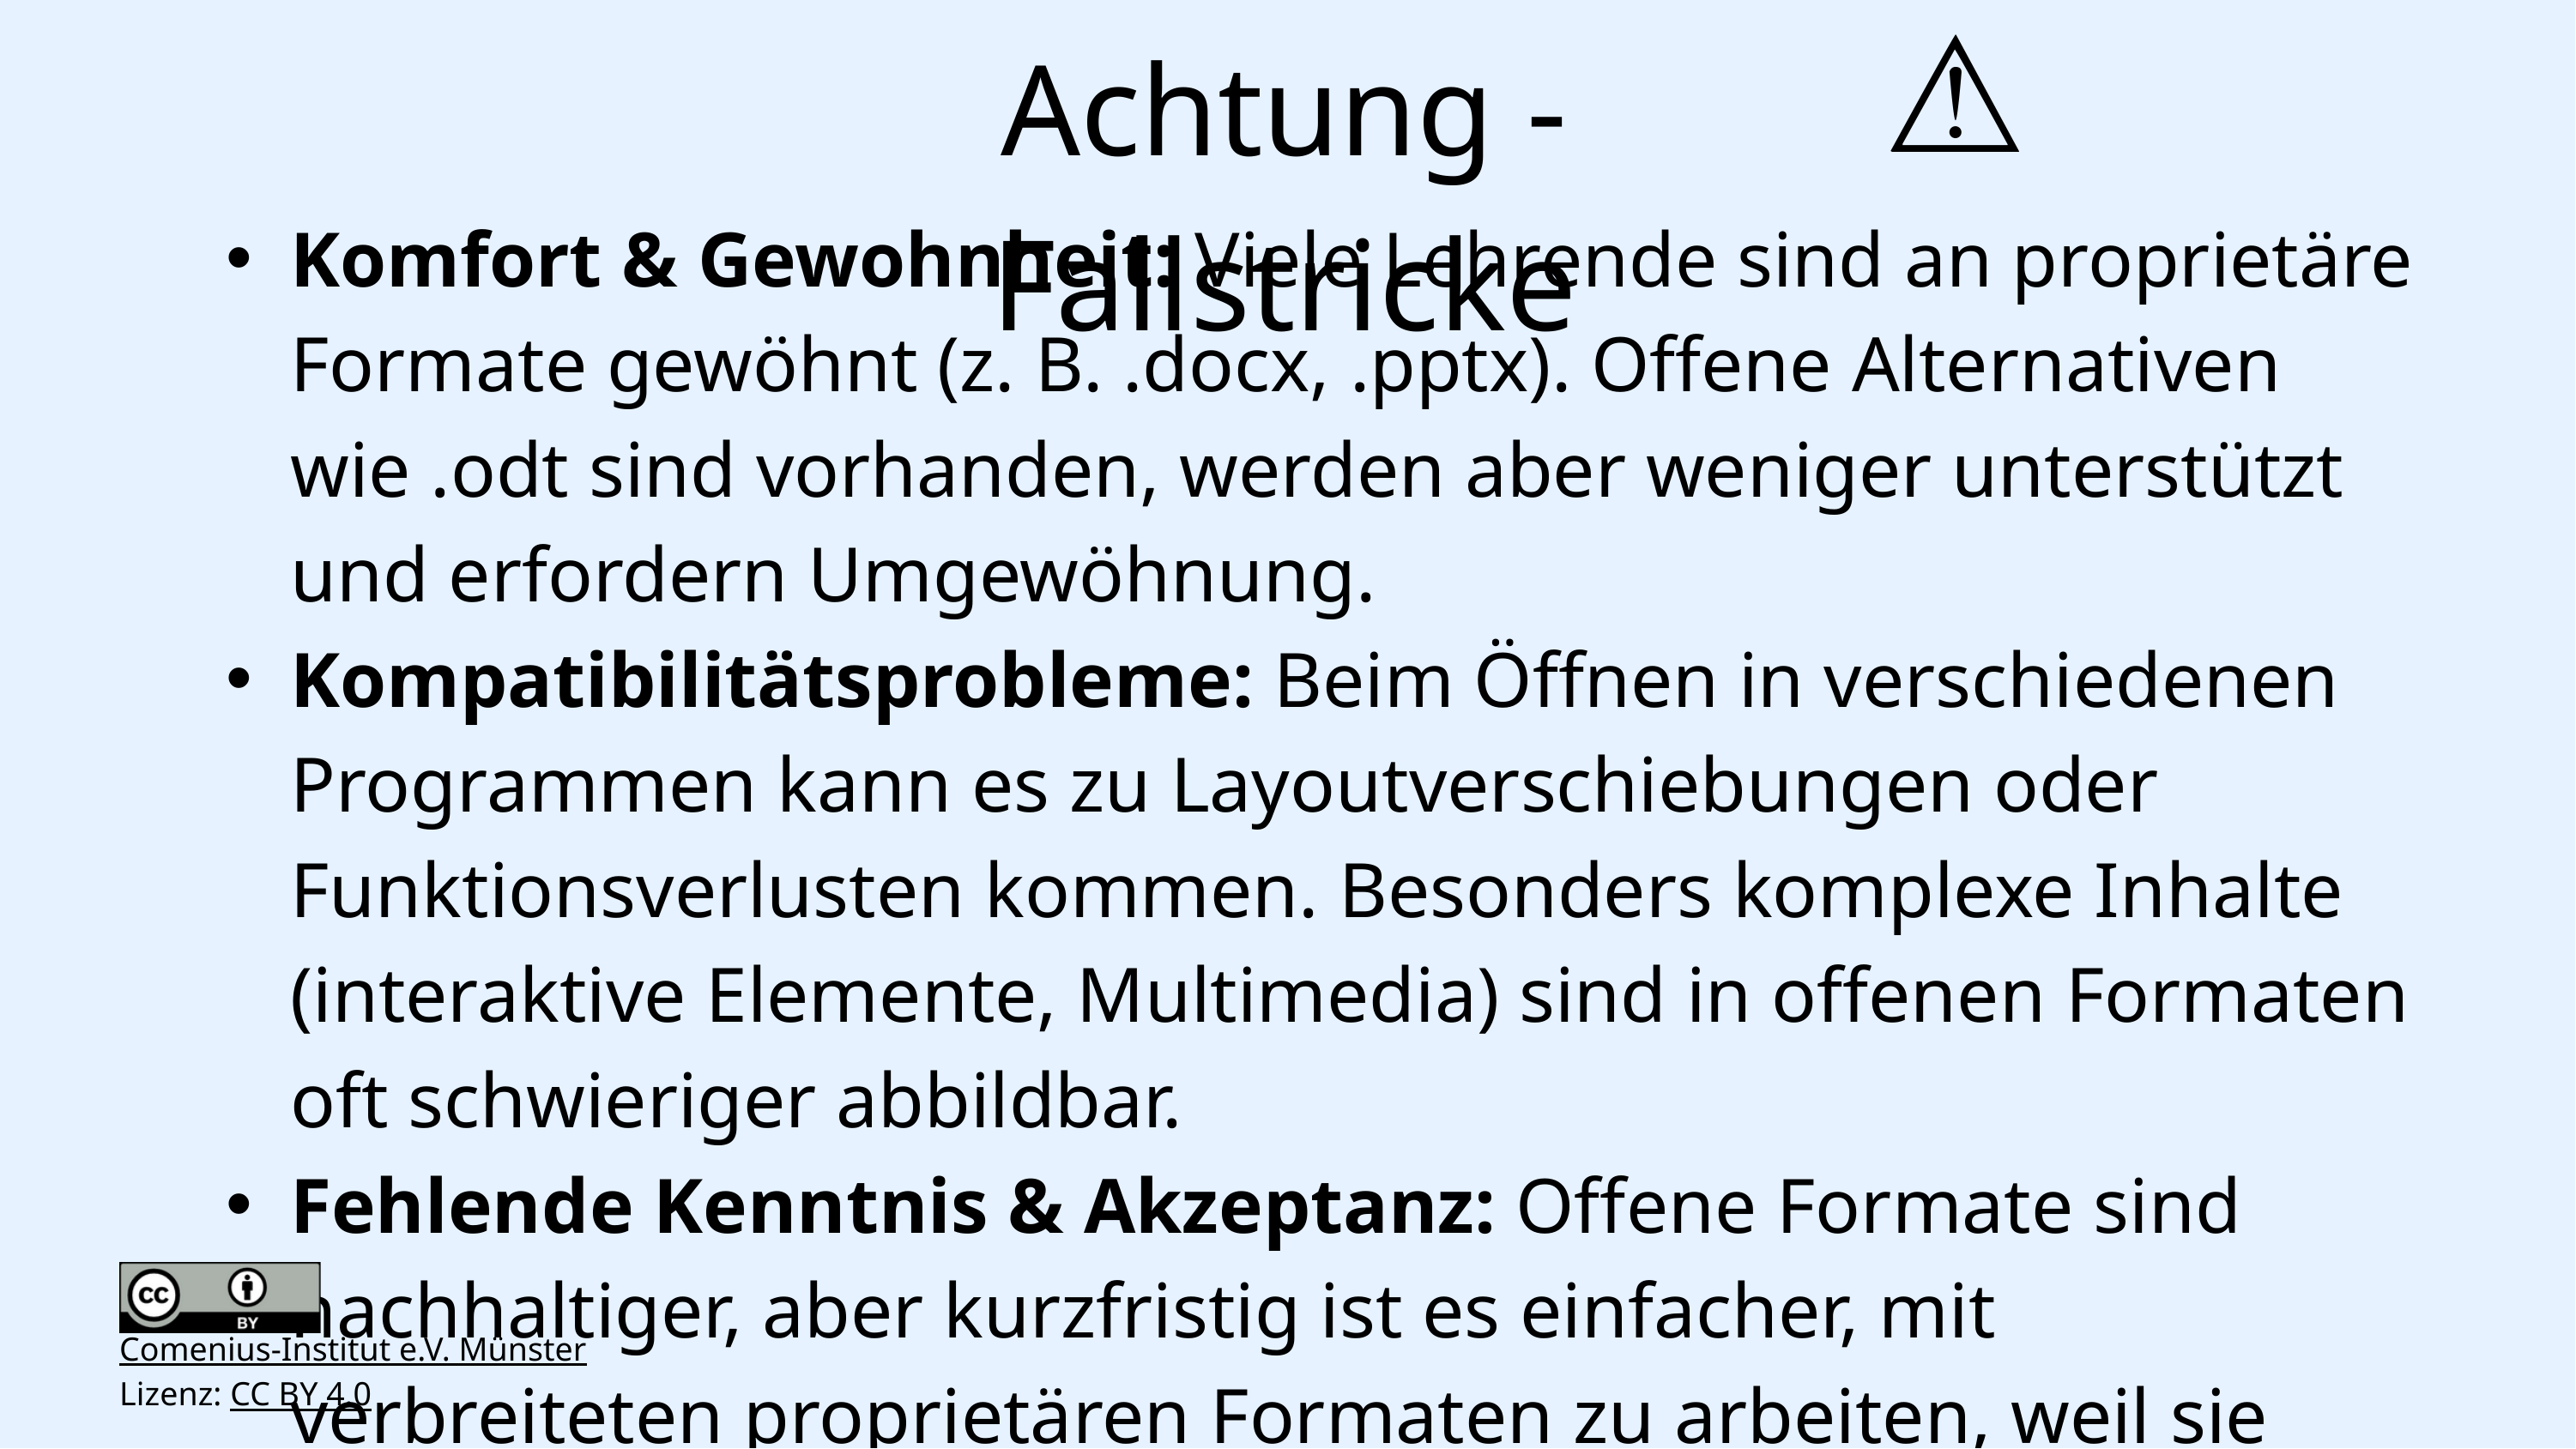

⚠️
Achtung - Fallstricke
Komfort & Gewohnheit: Viele Lehrende sind an proprietäre Formate gewöhnt (z. B. .docx, .pptx). Offene Alternativen wie .odt sind vorhanden, werden aber weniger unterstützt und erfordern Umgewöhnung.
Kompatibilitätsprobleme: Beim Öffnen in verschiedenen Programmen kann es zu Layoutverschiebungen oder Funktionsverlusten kommen. Besonders komplexe Inhalte (interaktive Elemente, Multimedia) sind in offenen Formaten oft schwieriger abbildbar.
Fehlende Kenntnis & Akzeptanz: Offene Formate sind nachhaltiger, aber kurzfristig ist es einfacher, mit verbreiteten proprietären Formaten zu arbeiten, weil sie “reibungslos” funktionieren.
Comenius-Institut e.V. Münster
Lizenz: CC BY 4.0